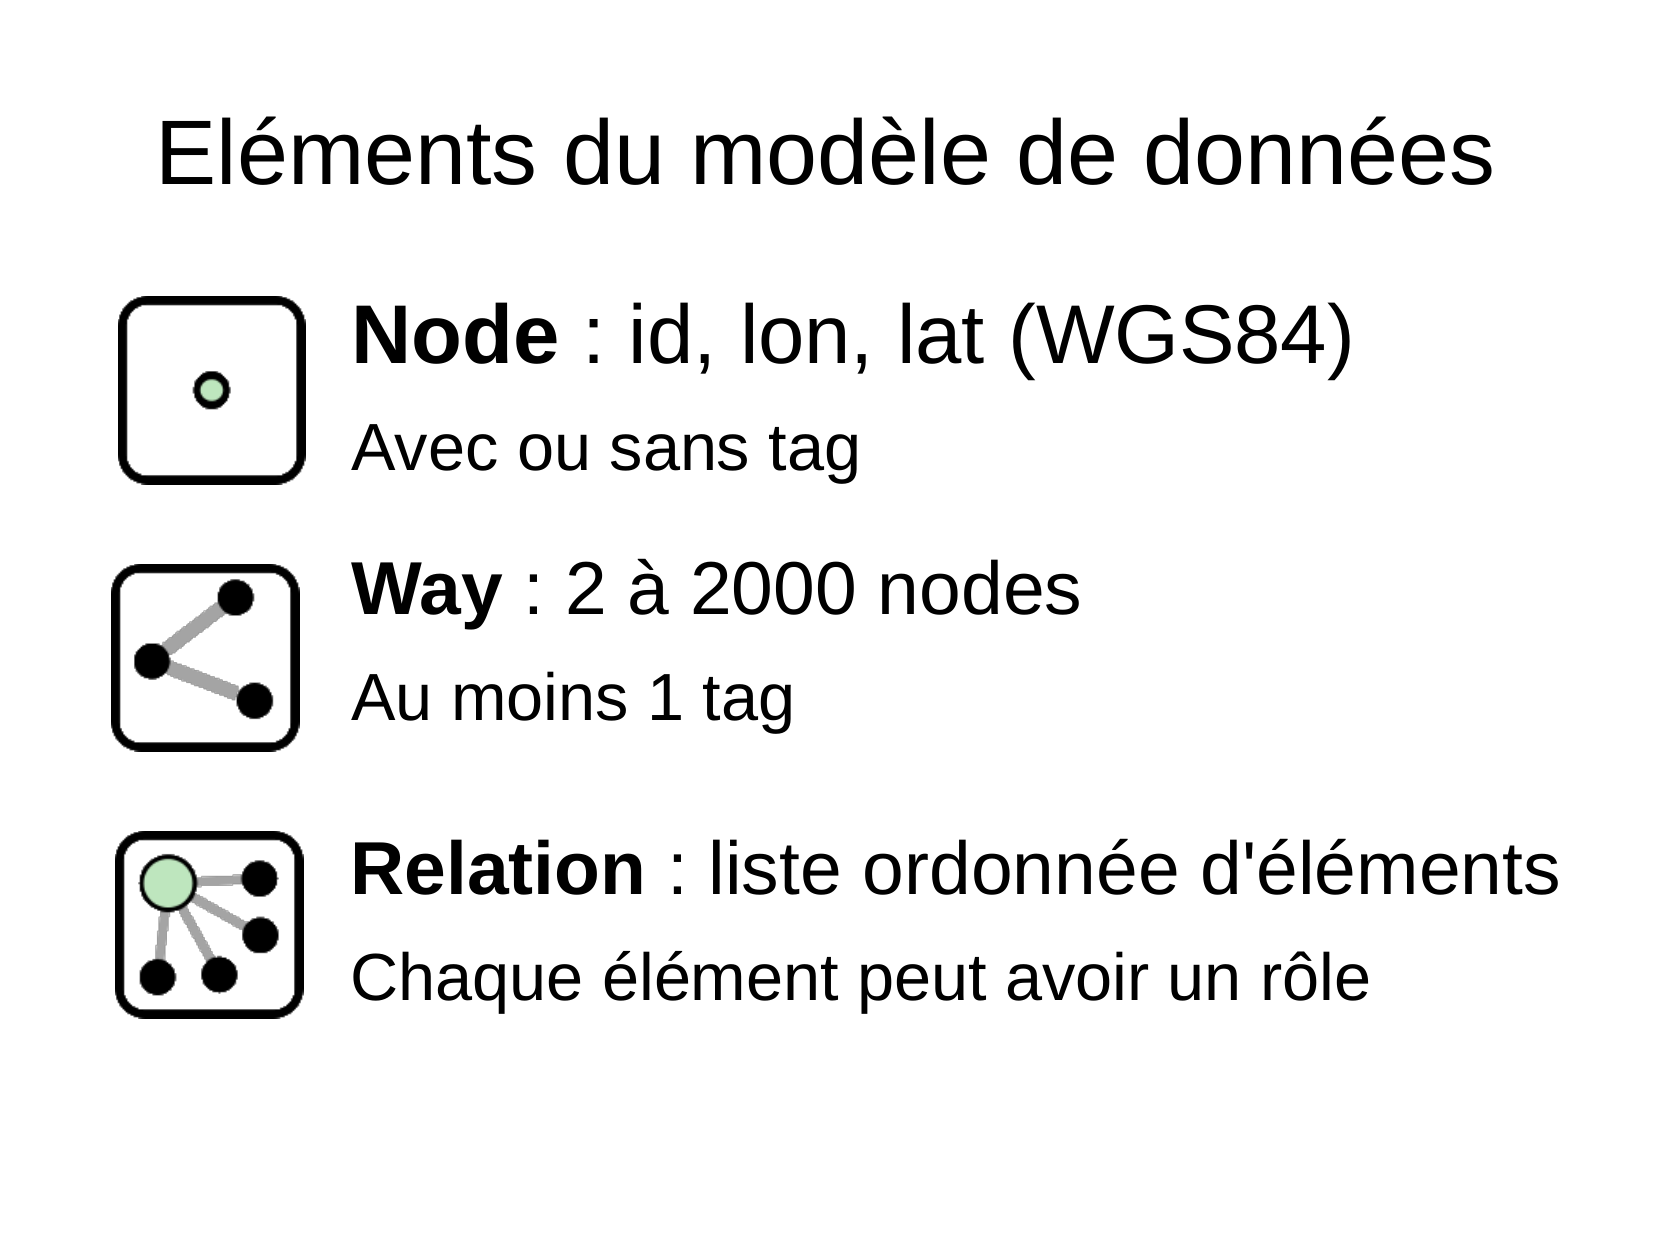

# Eléments du modèle de données
Node : id, lon, lat (WGS84)
Avec ou sans tag
Way : 2 à 2000 nodes
Au moins 1 tag
Relation : liste ordonnée d'éléments
Chaque élément peut avoir un rôle